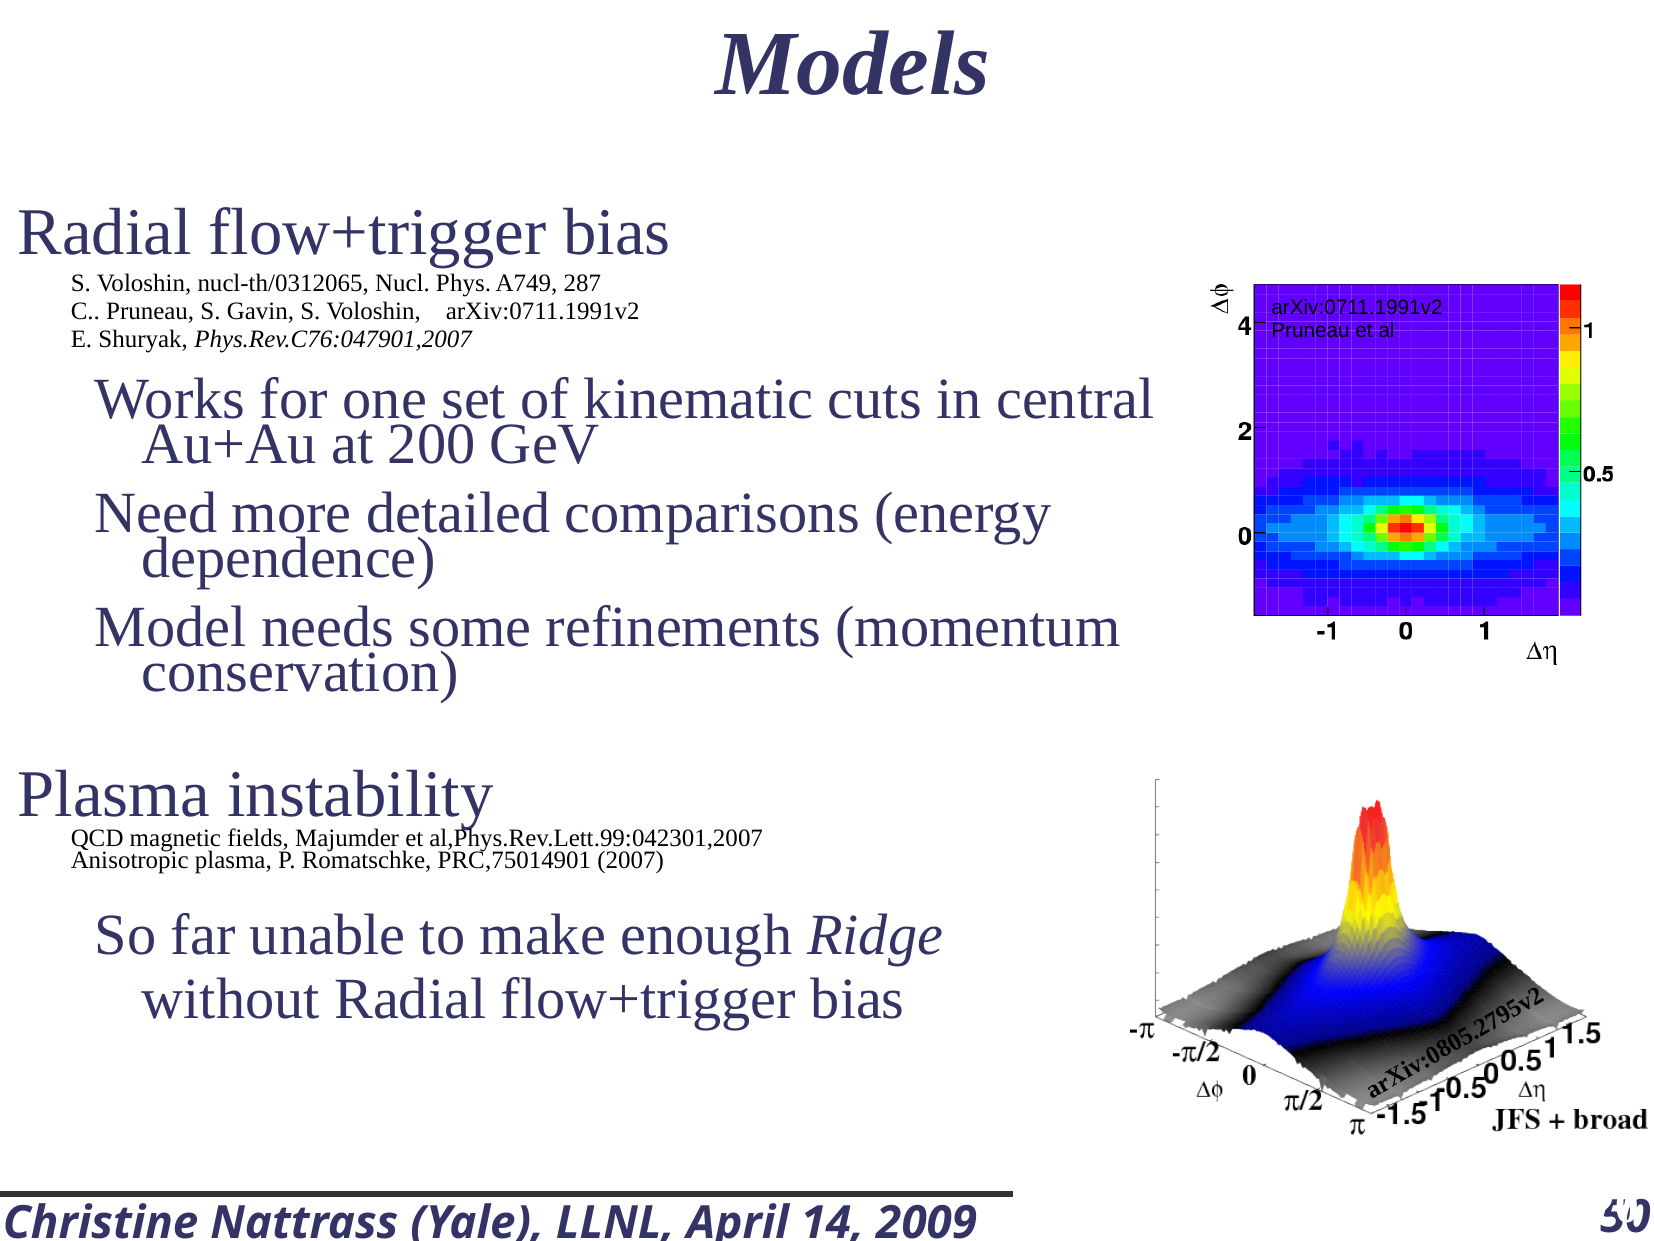

# Models
Radial flow+trigger bias
S. Voloshin, nucl-th/0312065, Nucl. Phys. A749, 287
C.. Pruneau, S. Gavin, S. Voloshin, 	arXiv:0711.1991v2
E. Shuryak, Phys.Rev.C76:047901,2007
Works for one set of kinematic cuts in central Au+Au at 200 GeV
Need more detailed comparisons (energy dependence)
Model needs some refinements (momentum conservation)
Plasma instability
QCD magnetic fields, Majumder et al,Phys.Rev.Lett.99:042301,2007
Anisotropic plasma, P. Romatschke, PRC,75014901 (2007)
So far unable to make enough Ridge
without Radial flow+trigger bias
arXiv:0711.1991v2Pruneau et al
	arXiv:0805.2795v2
20